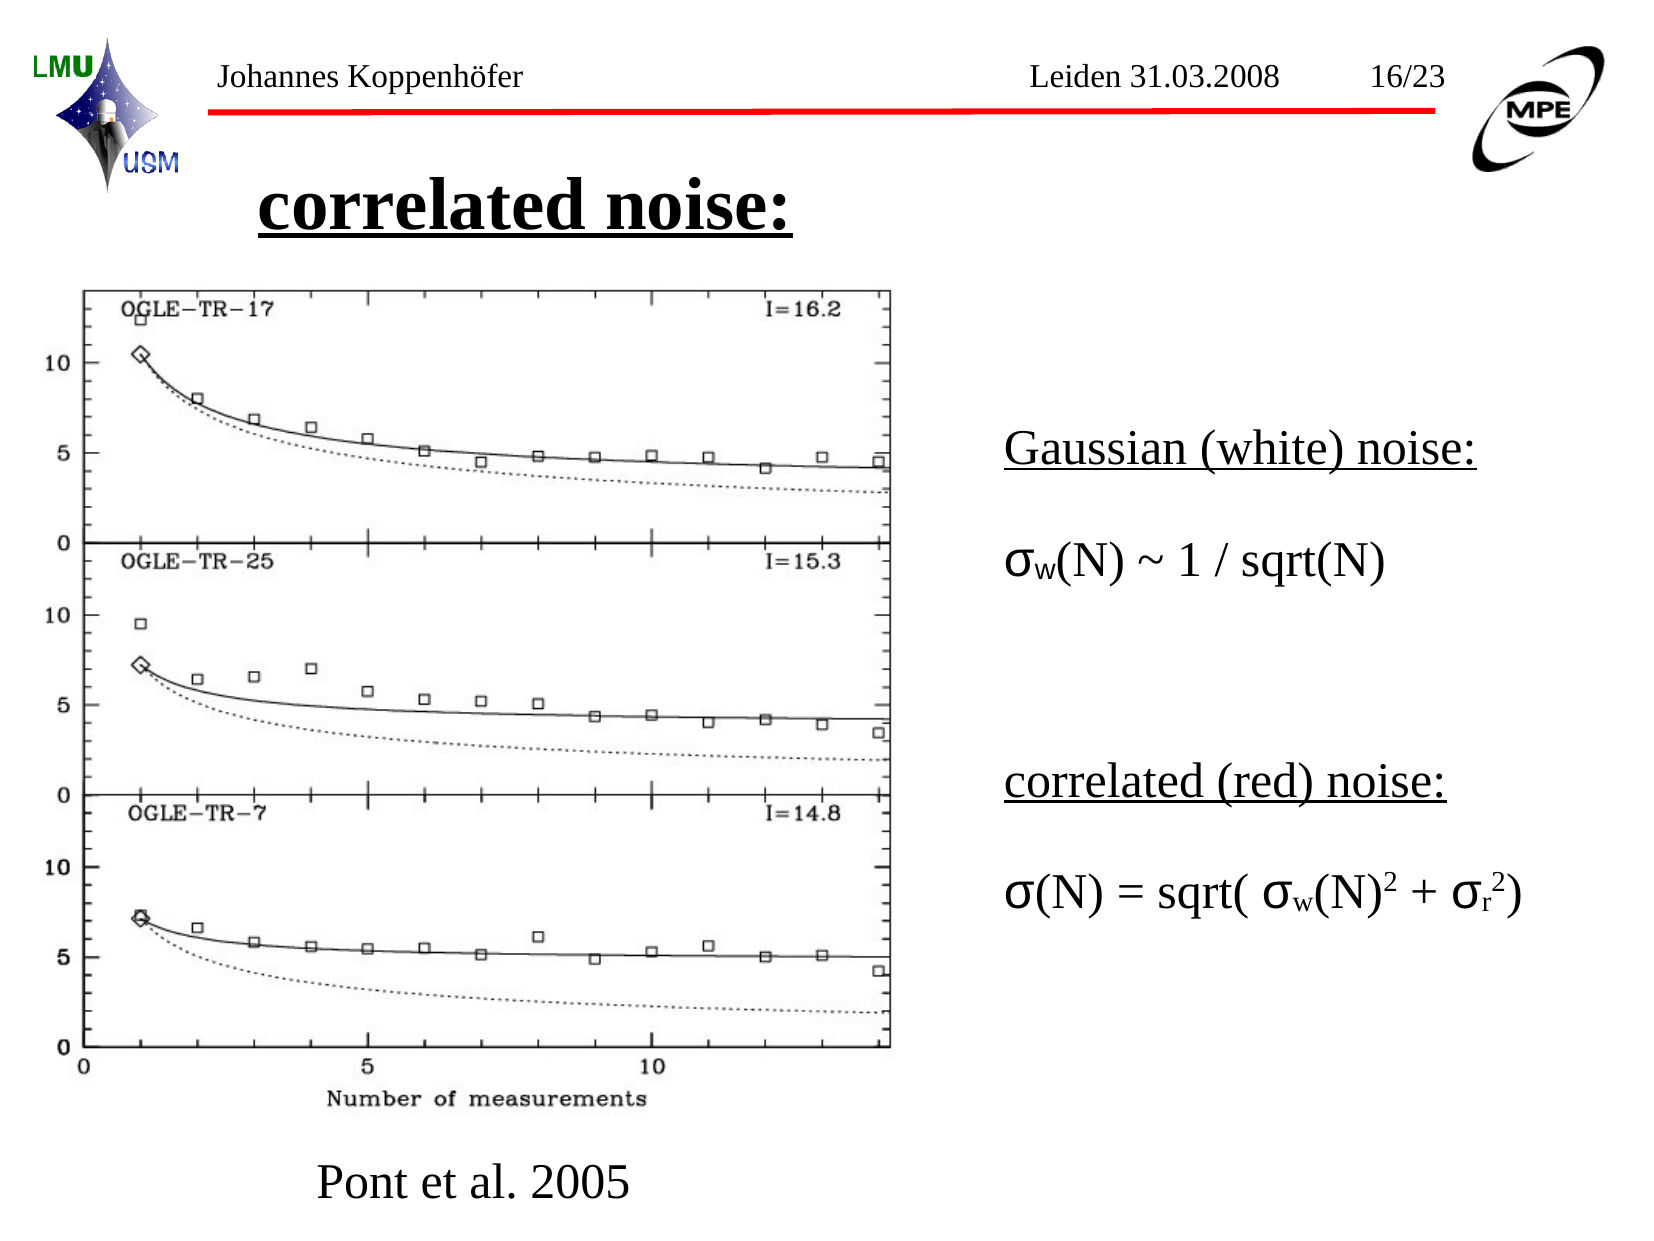

16/23
Johannes Koppenhöfer
Leiden 31.03.2008
correlated noise:
Gaussian (white) noise:
σw(N) ~ 1 / sqrt(N)
correlated (red) noise:
σ(N) = sqrt( σw(N)2 + σr2)
Pont et al. 2005